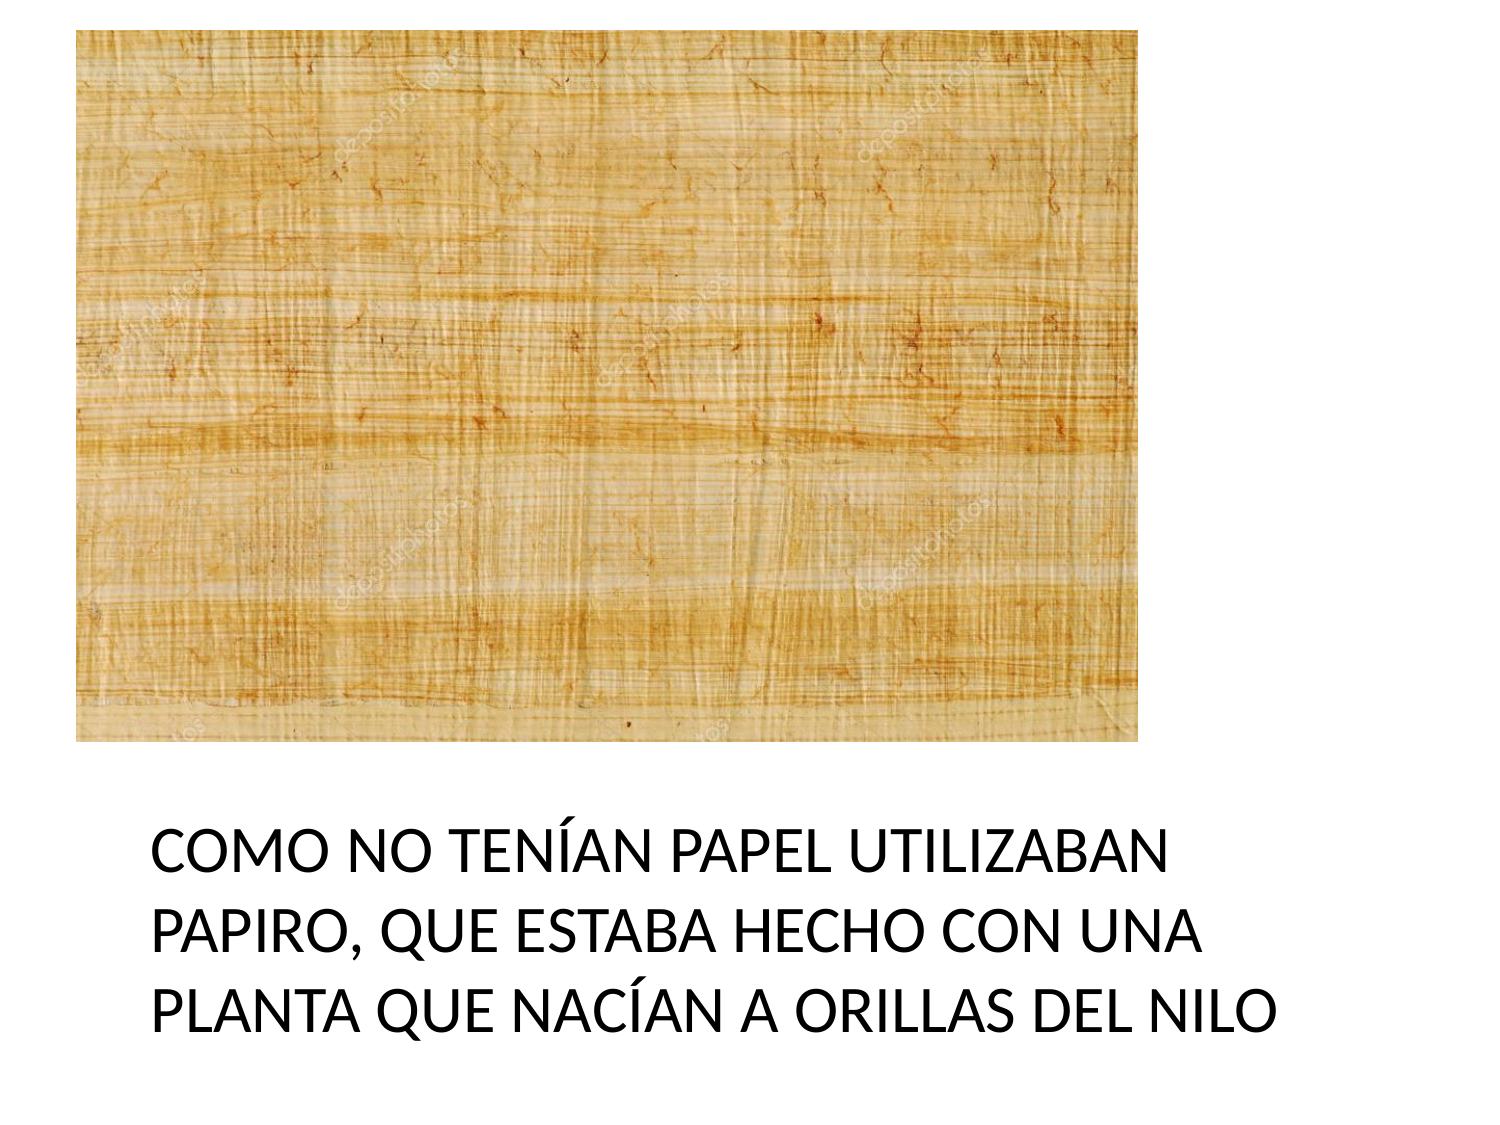

COMO NO TENÍAN PAPEL UTILIZABAN PAPIRO, QUE ESTABA HECHO CON UNA PLANTA QUE NACÍAN A ORILLAS DEL NILO